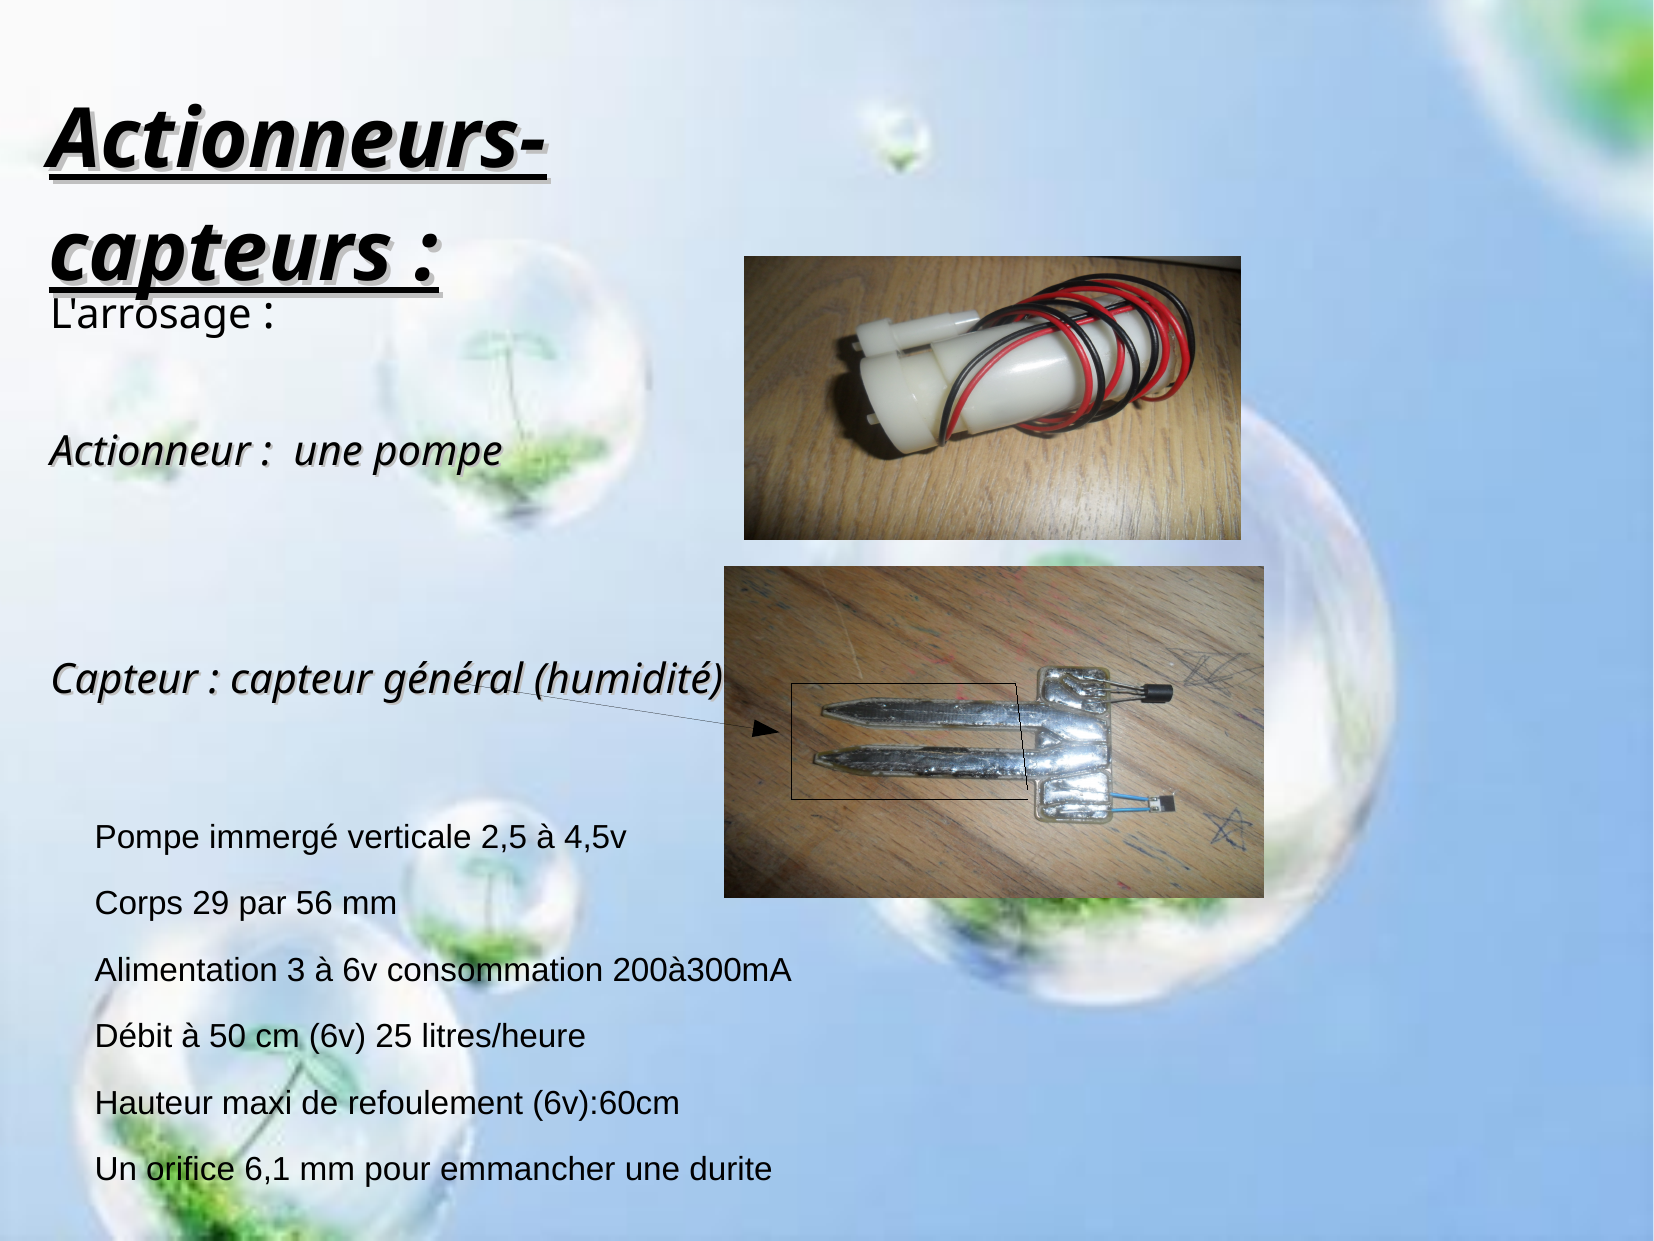

#
Actionneurs-capteurs :
L'arrosage :
Actionneur : une pompe
Capteur : capteur général (humidité)
Pompe immergé verticale 2,5 à 4,5v
Corps 29 par 56 mm
Alimentation 3 à 6v consommation 200à300mA
Débit à 50 cm (6v) 25 litres/heure
Hauteur maxi de refoulement (6v):60cm
Un orifice 6,1 mm pour emmancher une durite